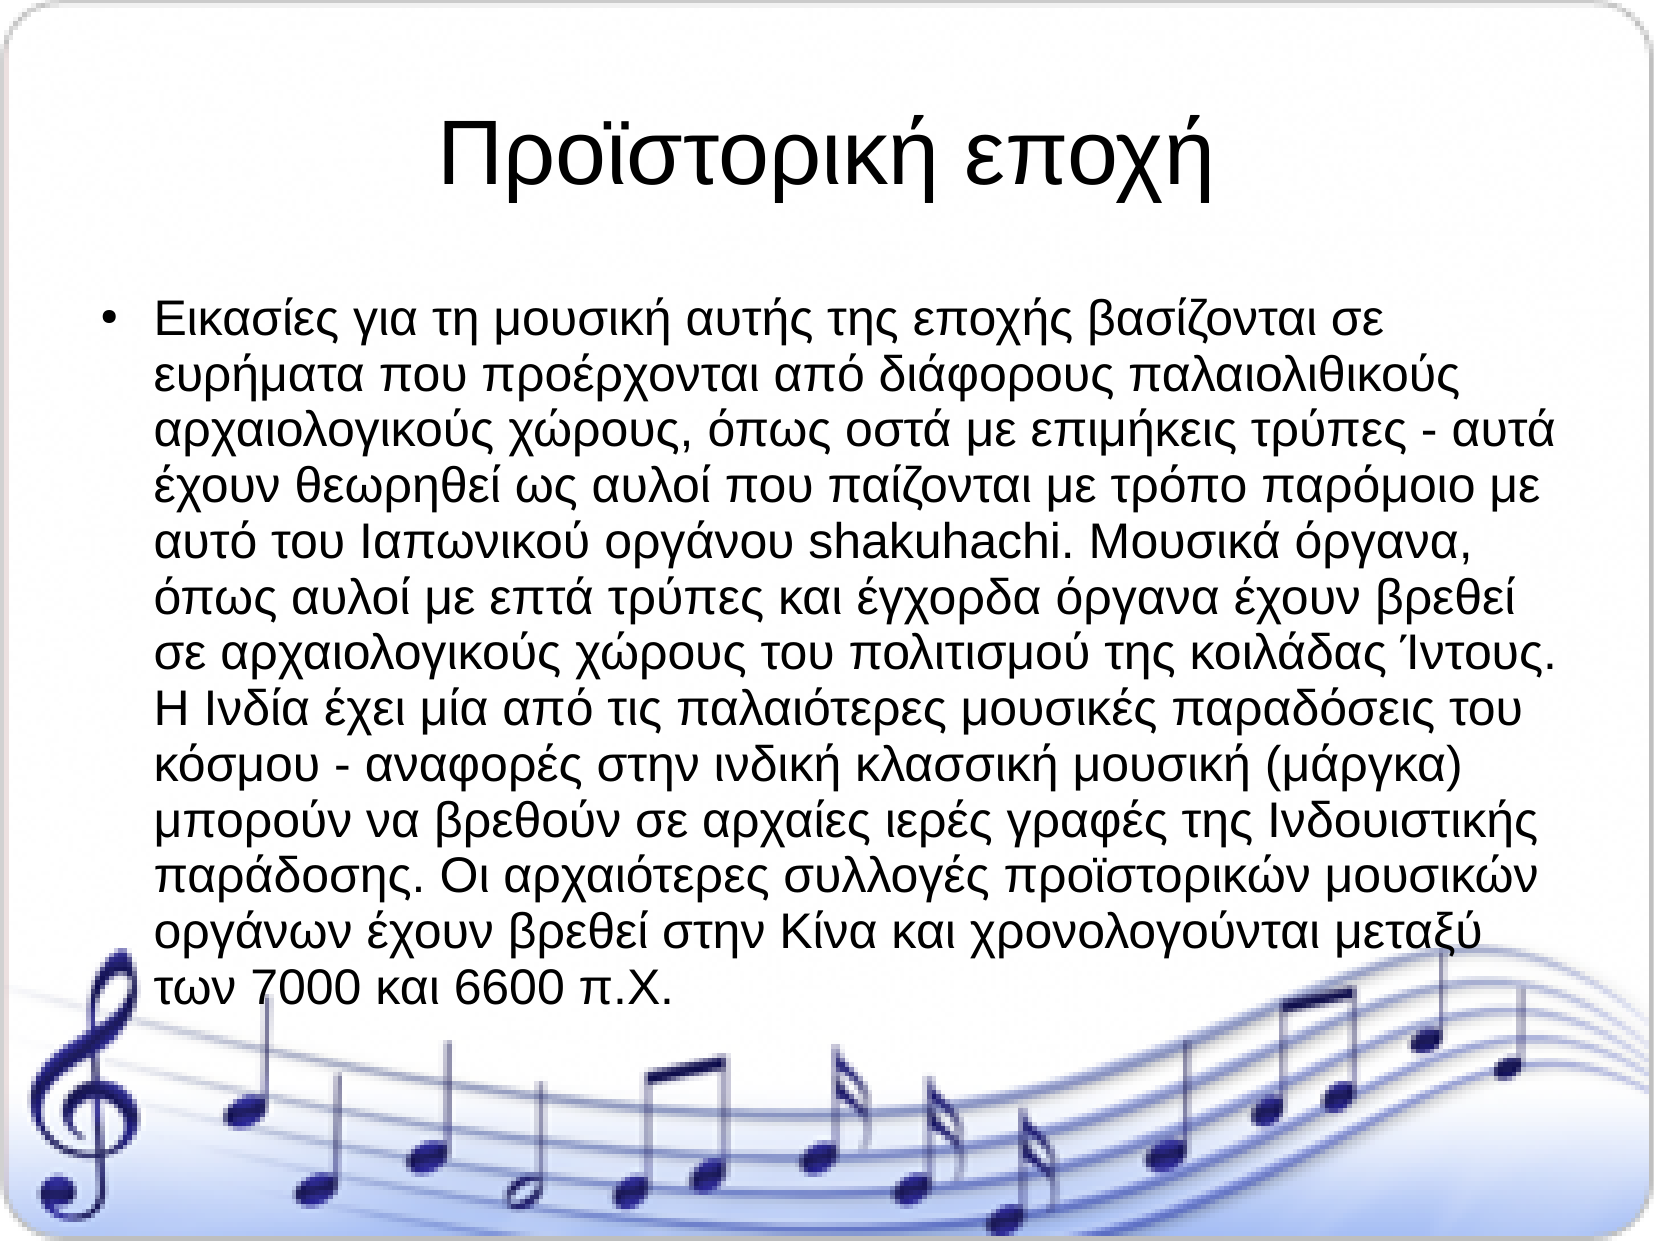

# Προϊστορική εποχή
Εικασίες για τη μουσική αυτής της εποχής βασίζονται σε ευρήματα που προέρχονται από διάφορους παλαιολιθικούς αρχαιολογικούς χώρους, όπως οστά με επιμήκεις τρύπες - αυτά έχουν θεωρηθεί ως αυλοί που παίζονται με τρόπο παρόμοιο με αυτό του Ιαπωνικού οργάνου shakuhachi. Μουσικά όργανα, όπως αυλοί με επτά τρύπες και έγχορδα όργανα έχουν βρεθεί σε αρχαιολογικούς χώρους του πολιτισμού της κοιλάδας Ίντους. Η Ινδία έχει μία από τις παλαιότερες μουσικές παραδόσεις του κόσμου - αναφορές στην ινδική κλασσική μουσική (μάργκα) μπορούν να βρεθούν σε αρχαίες ιερές γραφές της Ινδουιστικής παράδοσης. Οι αρχαιότερες συλλογές προϊστορικών μουσικών οργάνων έχουν βρεθεί στην Κίνα και χρονολογούνται μεταξύ των 7000 και 6600 π.Χ.